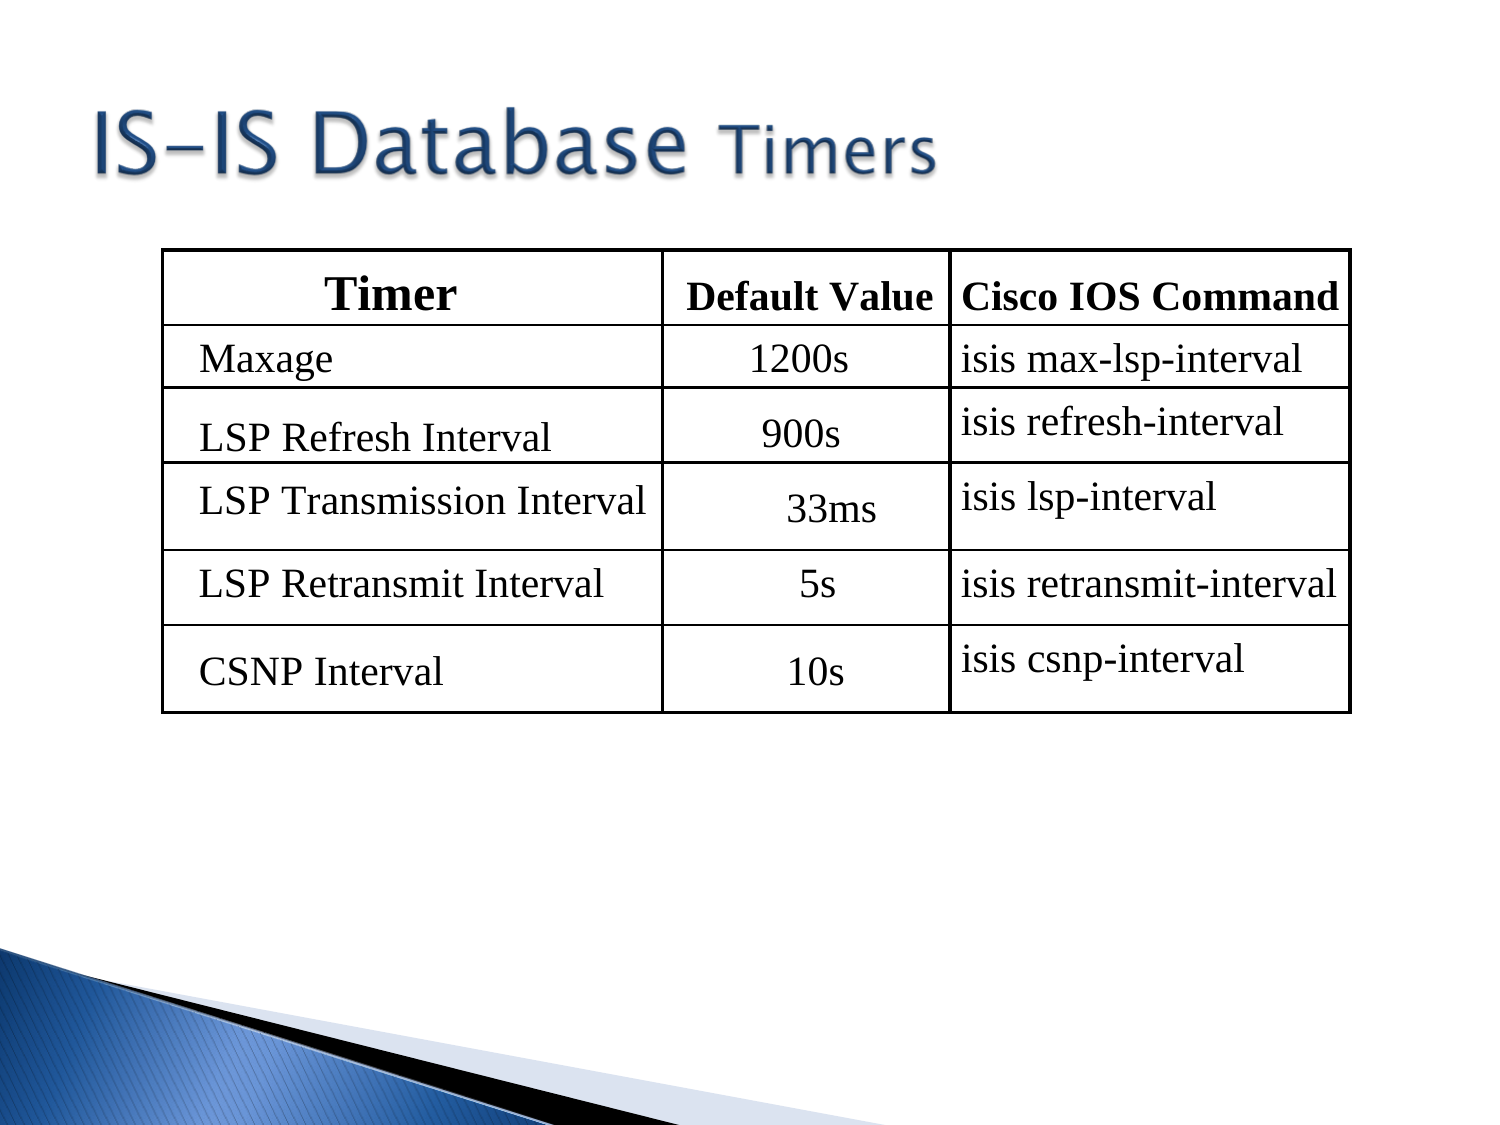

#
Timer
Default Value
Cisco IOS Command
Maxage
1200s
isis max-lsp-interval
isis refresh-interval
900s
LSP Refresh Interval
isis lsp-interval
LSP Transmission Interval
33ms
LSP Retransmit Interval
5s
isis retransmit-interval
isis csnp-interval
CSNP Interval
10s